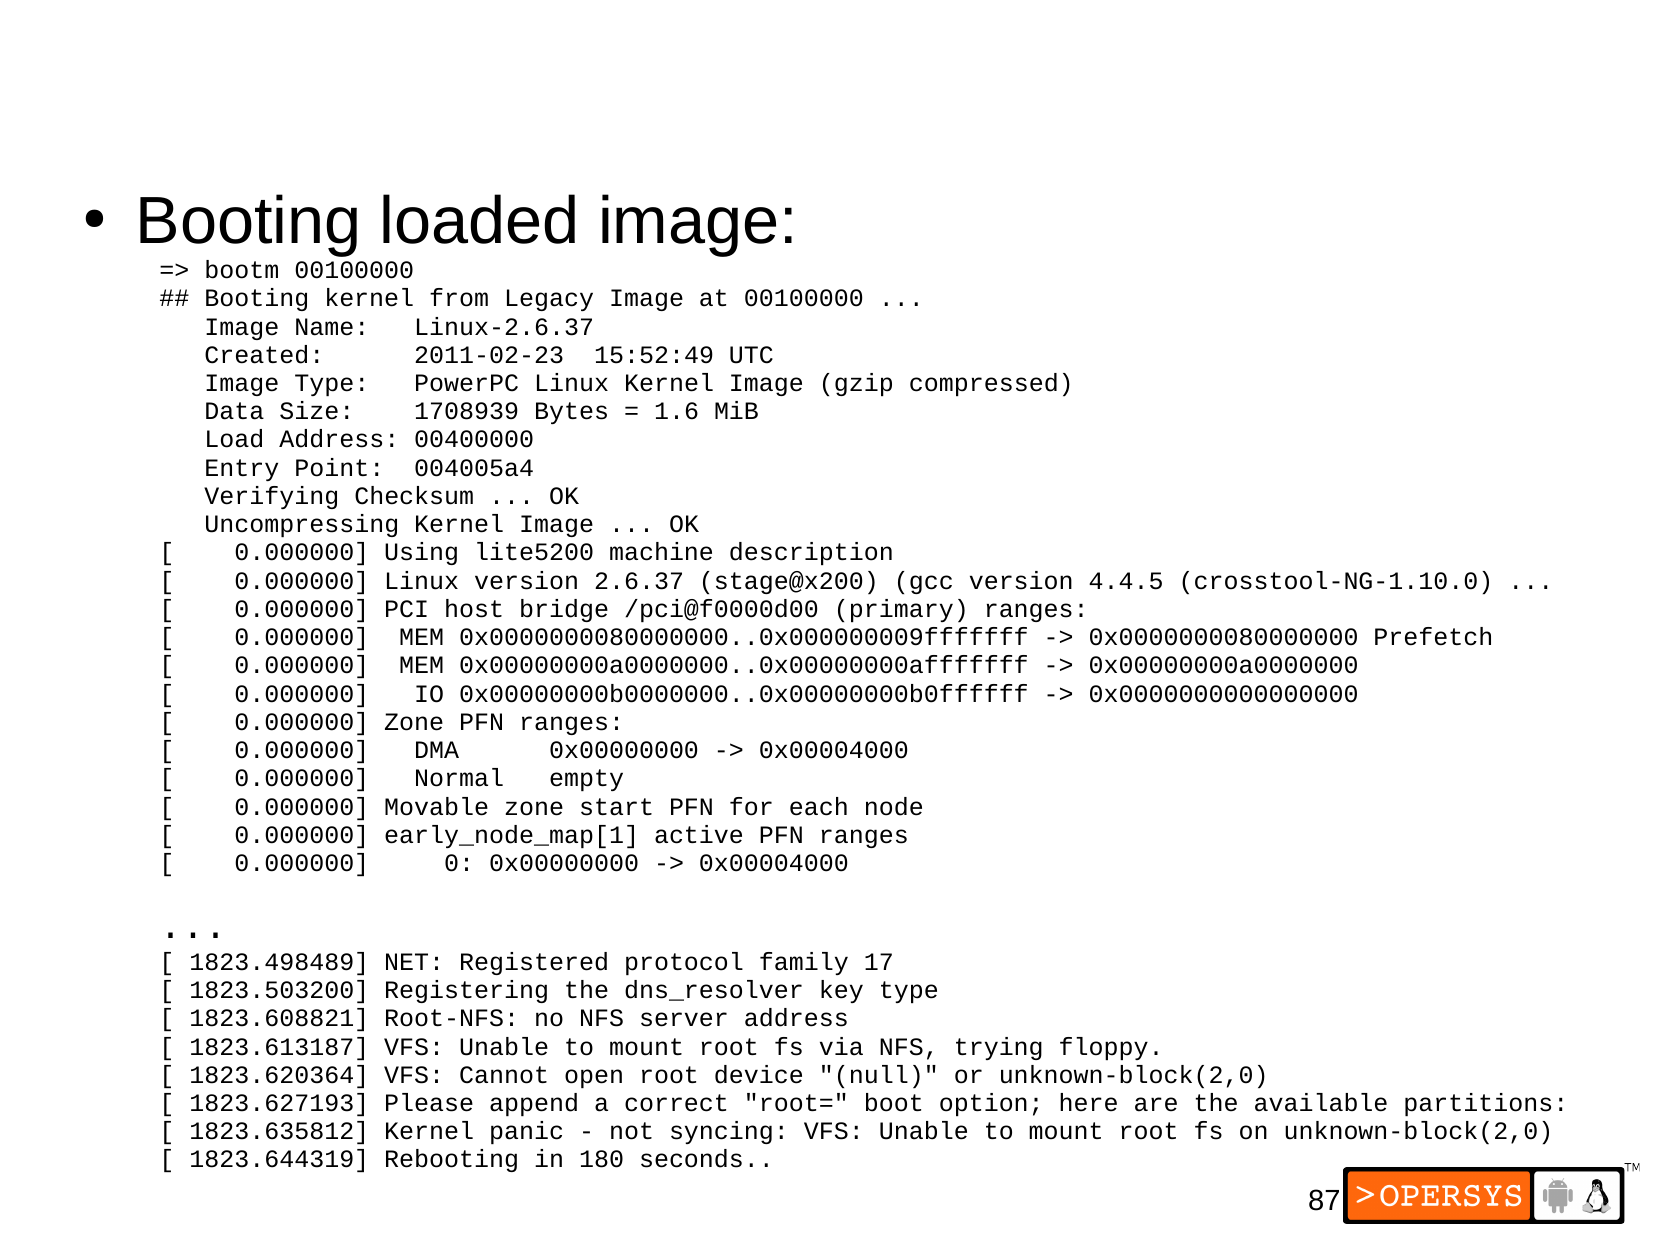

# Booting loaded image:
=> bootm 00100000
## Booting kernel from Legacy Image at 00100000 ...
 Image Name: Linux-2.6.37
 Created: 2011-02-23 15:52:49 UTC
 Image Type: PowerPC Linux Kernel Image (gzip compressed)
 Data Size: 1708939 Bytes = 1.6 MiB
 Load Address: 00400000
 Entry Point: 004005a4
 Verifying Checksum ... OK
 Uncompressing Kernel Image ... OK
[ 0.000000] Using lite5200 machine description
[ 0.000000] Linux version 2.6.37 (stage@x200) (gcc version 4.4.5 (crosstool-NG-1.10.0) ...
[ 0.000000] PCI host bridge /pci@f0000d00 (primary) ranges:
[ 0.000000] MEM 0x0000000080000000..0x000000009fffffff -> 0x0000000080000000 Prefetch
[ 0.000000] MEM 0x00000000a0000000..0x00000000afffffff -> 0x00000000a0000000
[ 0.000000] IO 0x00000000b0000000..0x00000000b0ffffff -> 0x0000000000000000
[ 0.000000] Zone PFN ranges:
[ 0.000000] DMA 0x00000000 -> 0x00004000
[ 0.000000] Normal empty
[ 0.000000] Movable zone start PFN for each node
[ 0.000000] early_node_map[1] active PFN ranges
[ 0.000000] 0: 0x00000000 -> 0x00004000
...
[ 1823.498489] NET: Registered protocol family 17
[ 1823.503200] Registering the dns_resolver key type
[ 1823.608821] Root-NFS: no NFS server address
[ 1823.613187] VFS: Unable to mount root fs via NFS, trying floppy.
[ 1823.620364] VFS: Cannot open root device "(null)" or unknown-block(2,0)
[ 1823.627193] Please append a correct "root=" boot option; here are the available partitions:
[ 1823.635812] Kernel panic - not syncing: VFS: Unable to mount root fs on unknown-block(2,0)
[ 1823.644319] Rebooting in 180 seconds..